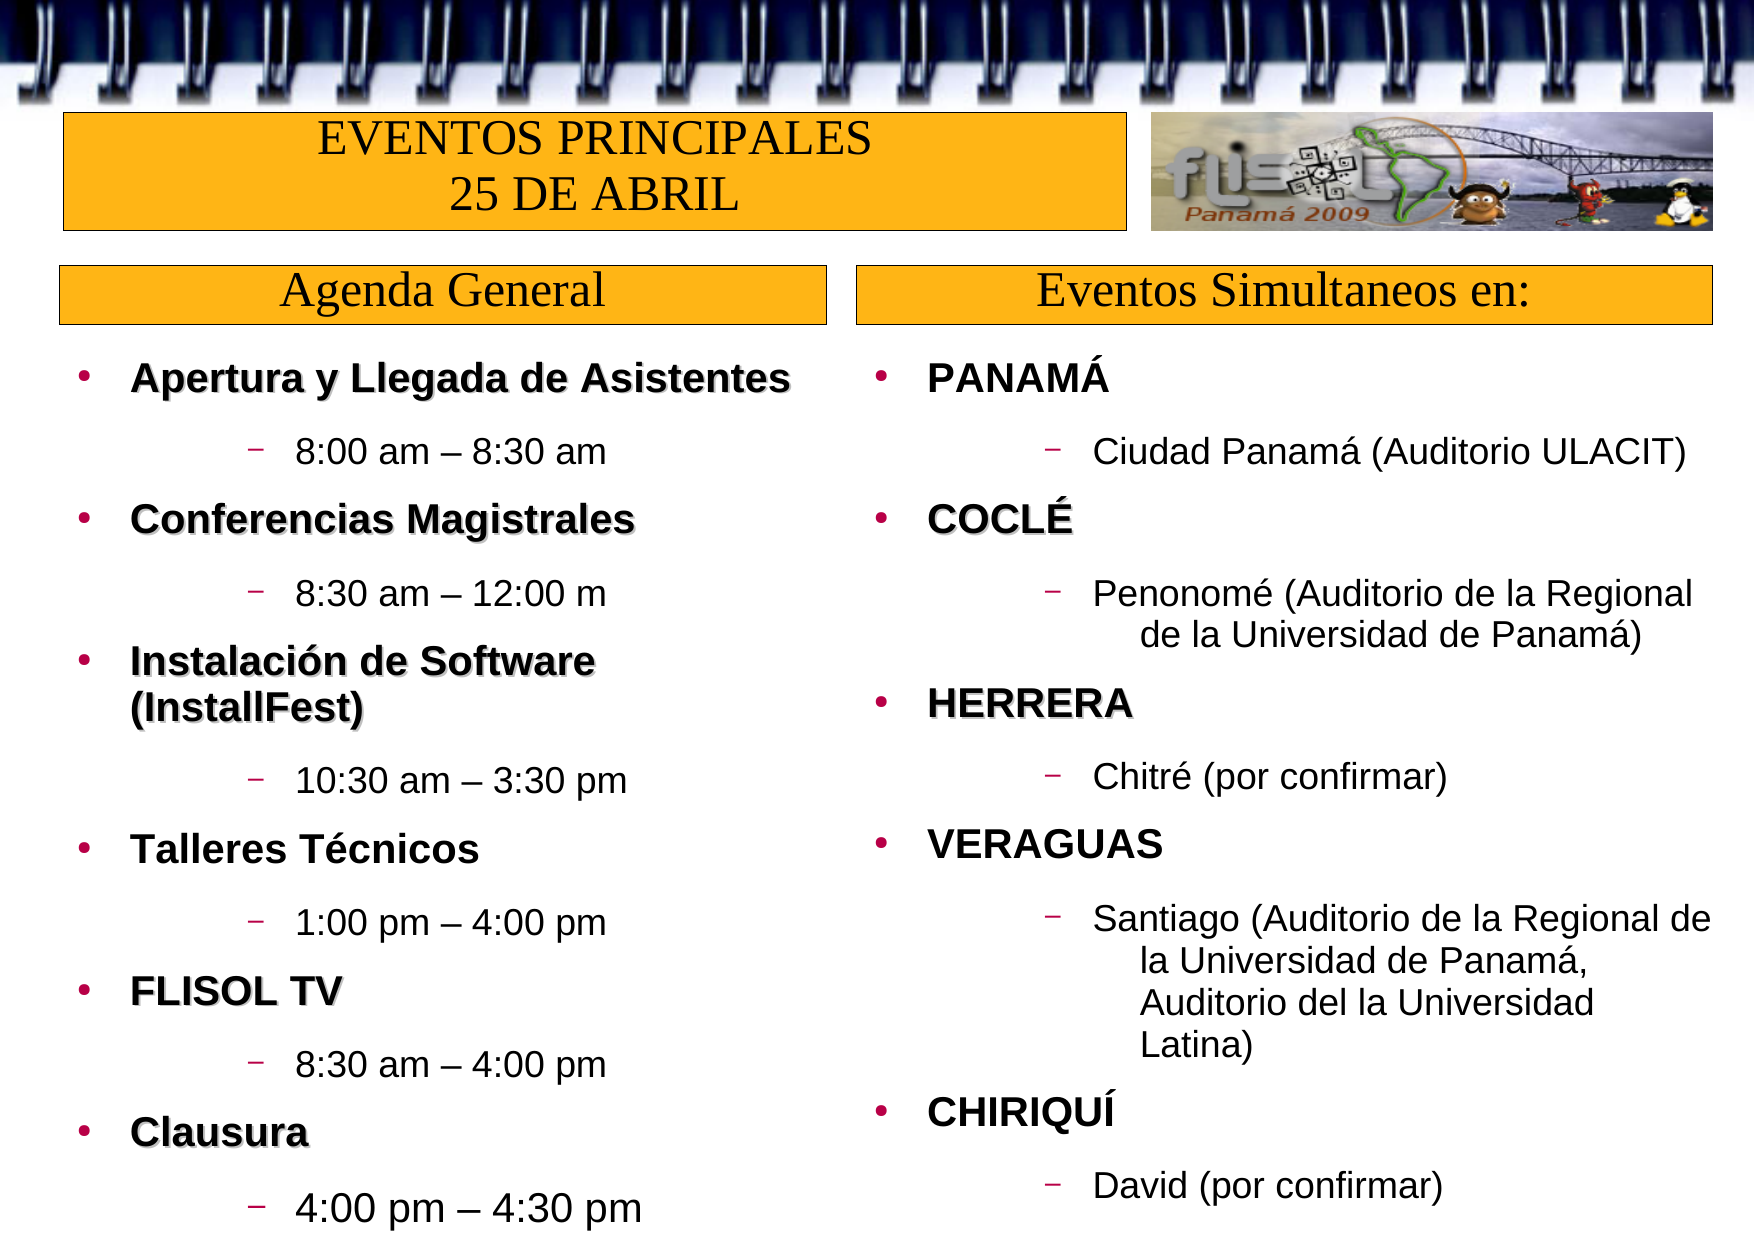

EVENTOS PRINCIPALES
25 DE ABRIL
Agenda General
Eventos Simultaneos en:
Apertura y Llegada de Asistentes
8:00 am – 8:30 am
Conferencias Magistrales
8:30 am – 12:00 m
Instalación de Software (InstallFest)
10:30 am – 3:30 pm
Talleres Técnicos
1:00 pm – 4:00 pm
FLISOL TV
8:30 am – 4:00 pm
Clausura
4:00 pm – 4:30 pm
# PANAMÁ
Ciudad Panamá (Auditorio ULACIT)
COCLÉ
Penonomé (Auditorio de la Regional de la Universidad de Panamá)
HERRERA
Chitré (por confirmar)
VERAGUAS
Santiago (Auditorio de la Regional de la Universidad de Panamá, Auditorio del la Universidad Latina)
CHIRIQUÍ
David (por confirmar)